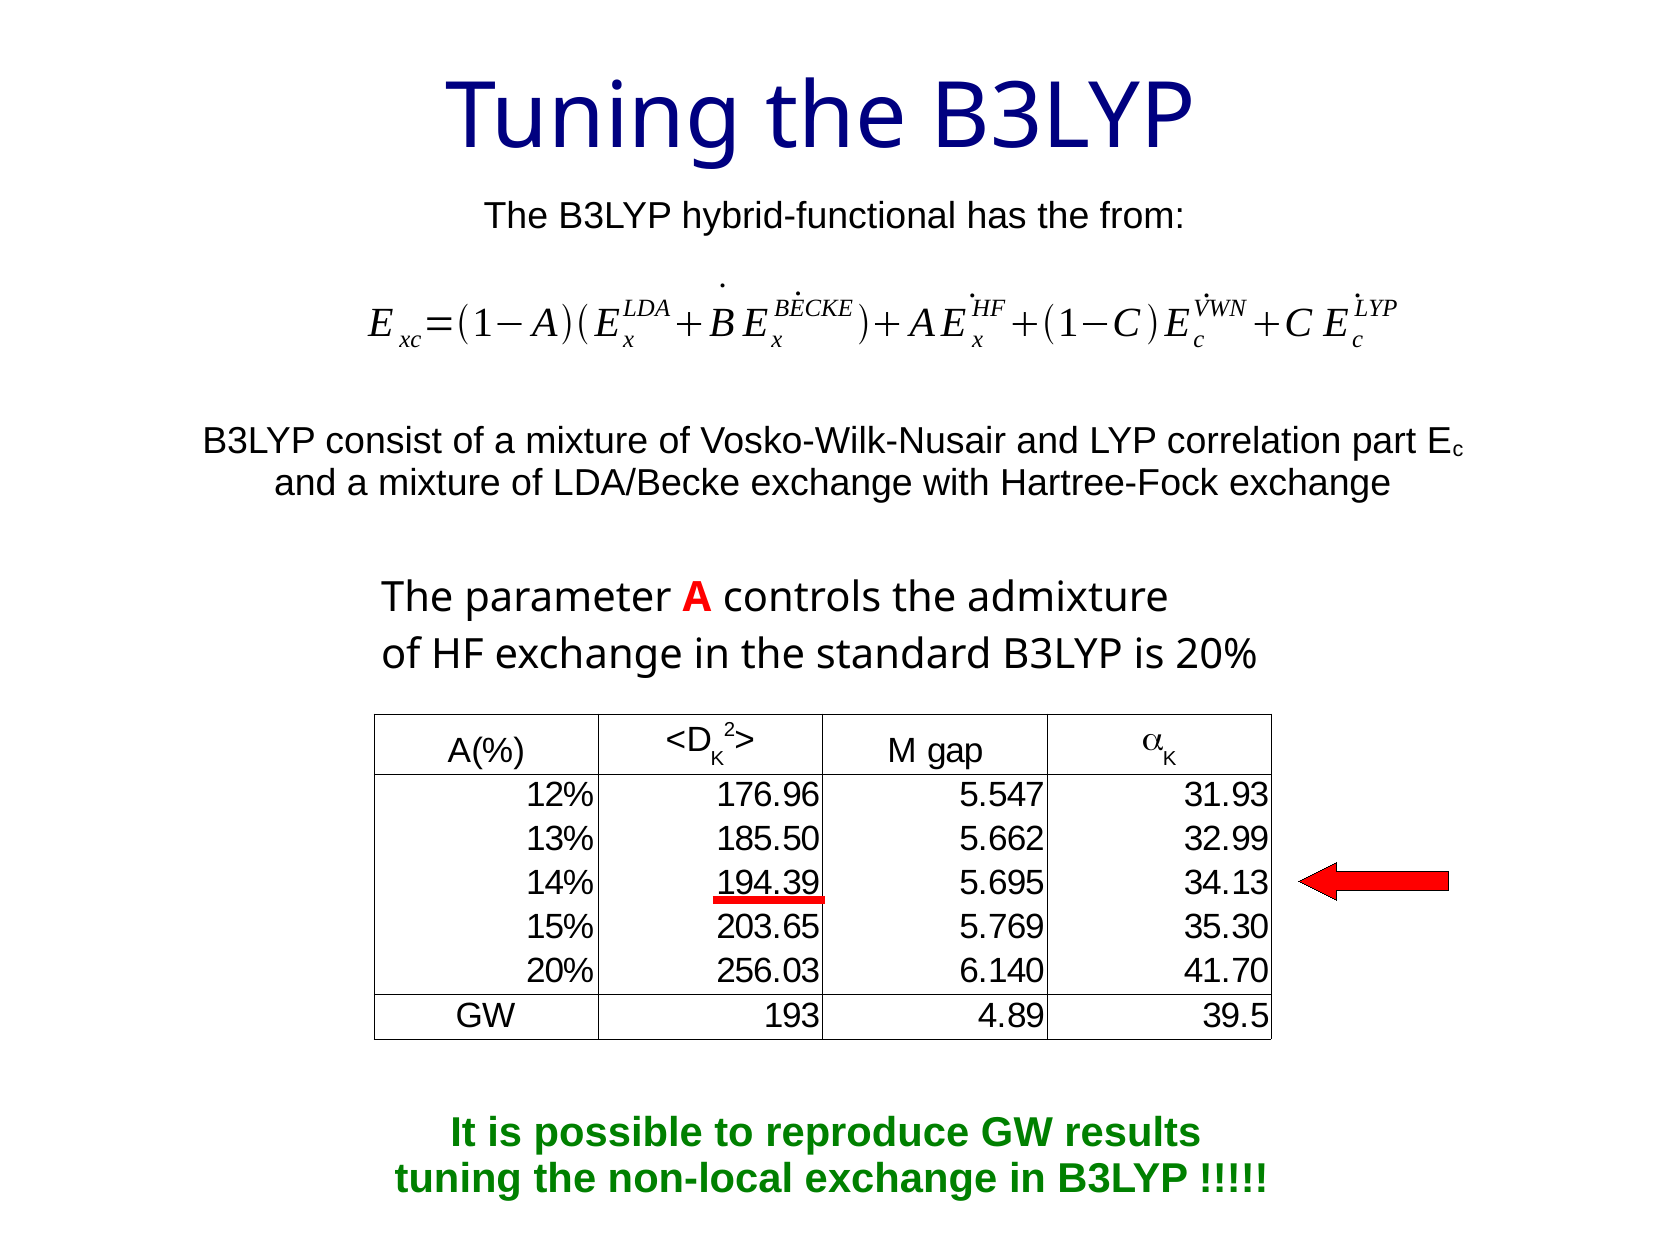

# Tuning the B3LYP
The B3LYP hybrid-functional has the from:
B3LYP consist of a mixture of Vosko-Wilk-Nusair and LYP correlation part Ec
and a mixture of LDA/Becke exchange with Hartree-Fock exchange
The parameter A controls the admixture
of HF exchange in the standard B3LYP is 20%
It is possible to reproduce GW results
tuning the non-local exchange in B3LYP !!!!!